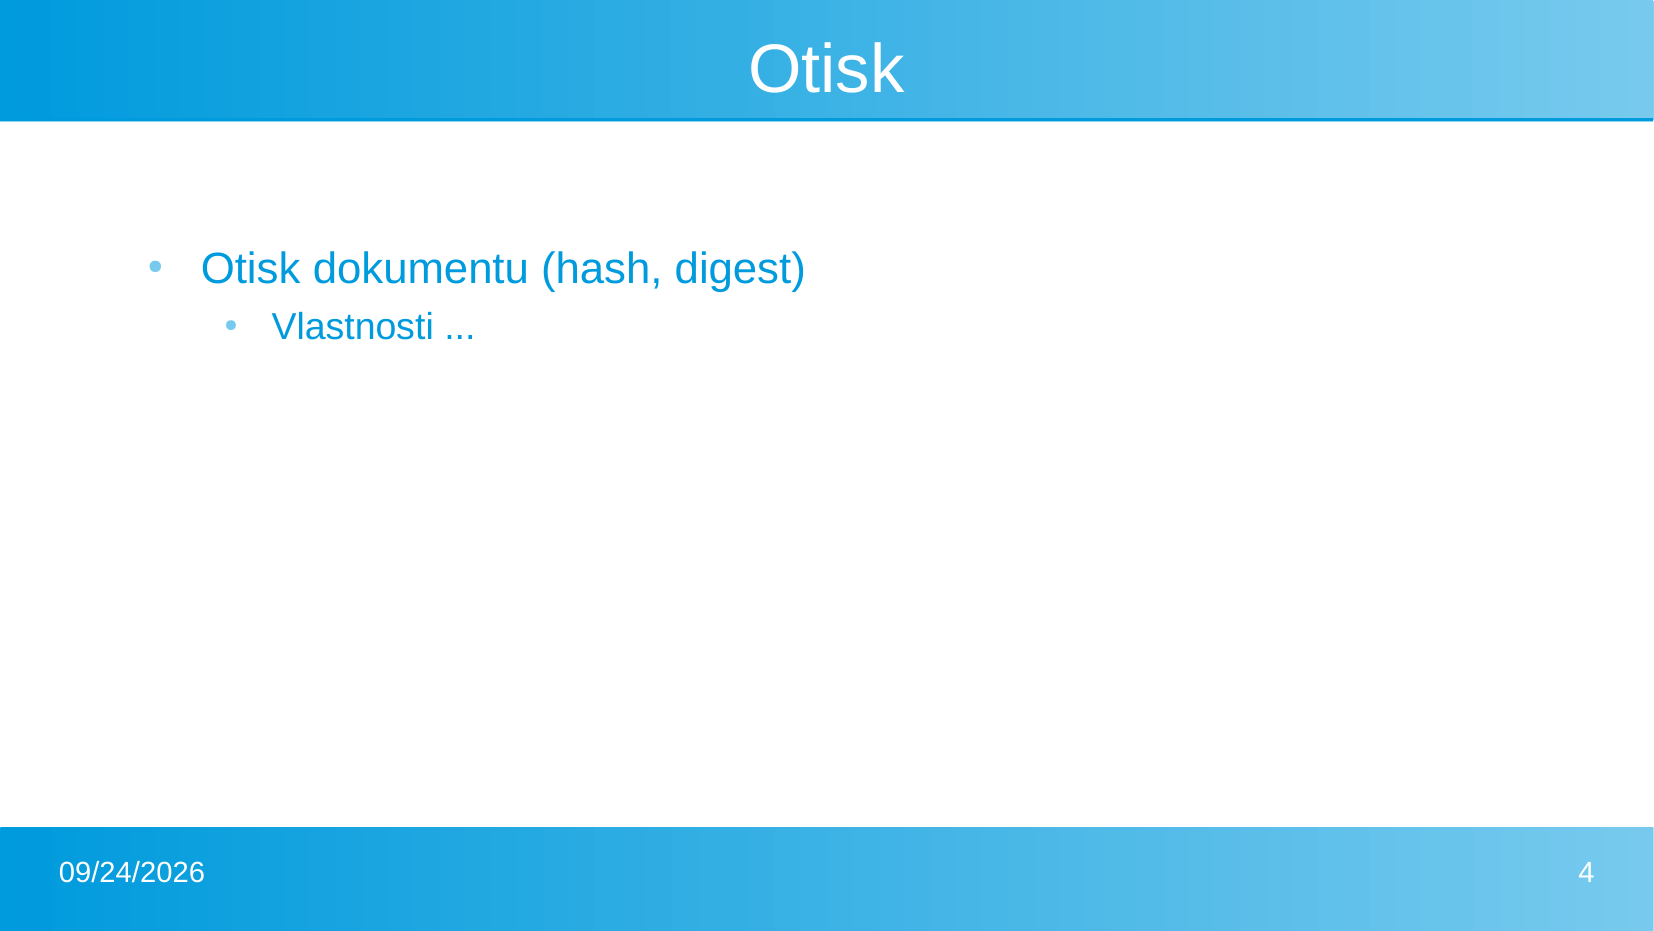

# Otisk
Otisk dokumentu (hash, digest)
Vlastnosti ...
4